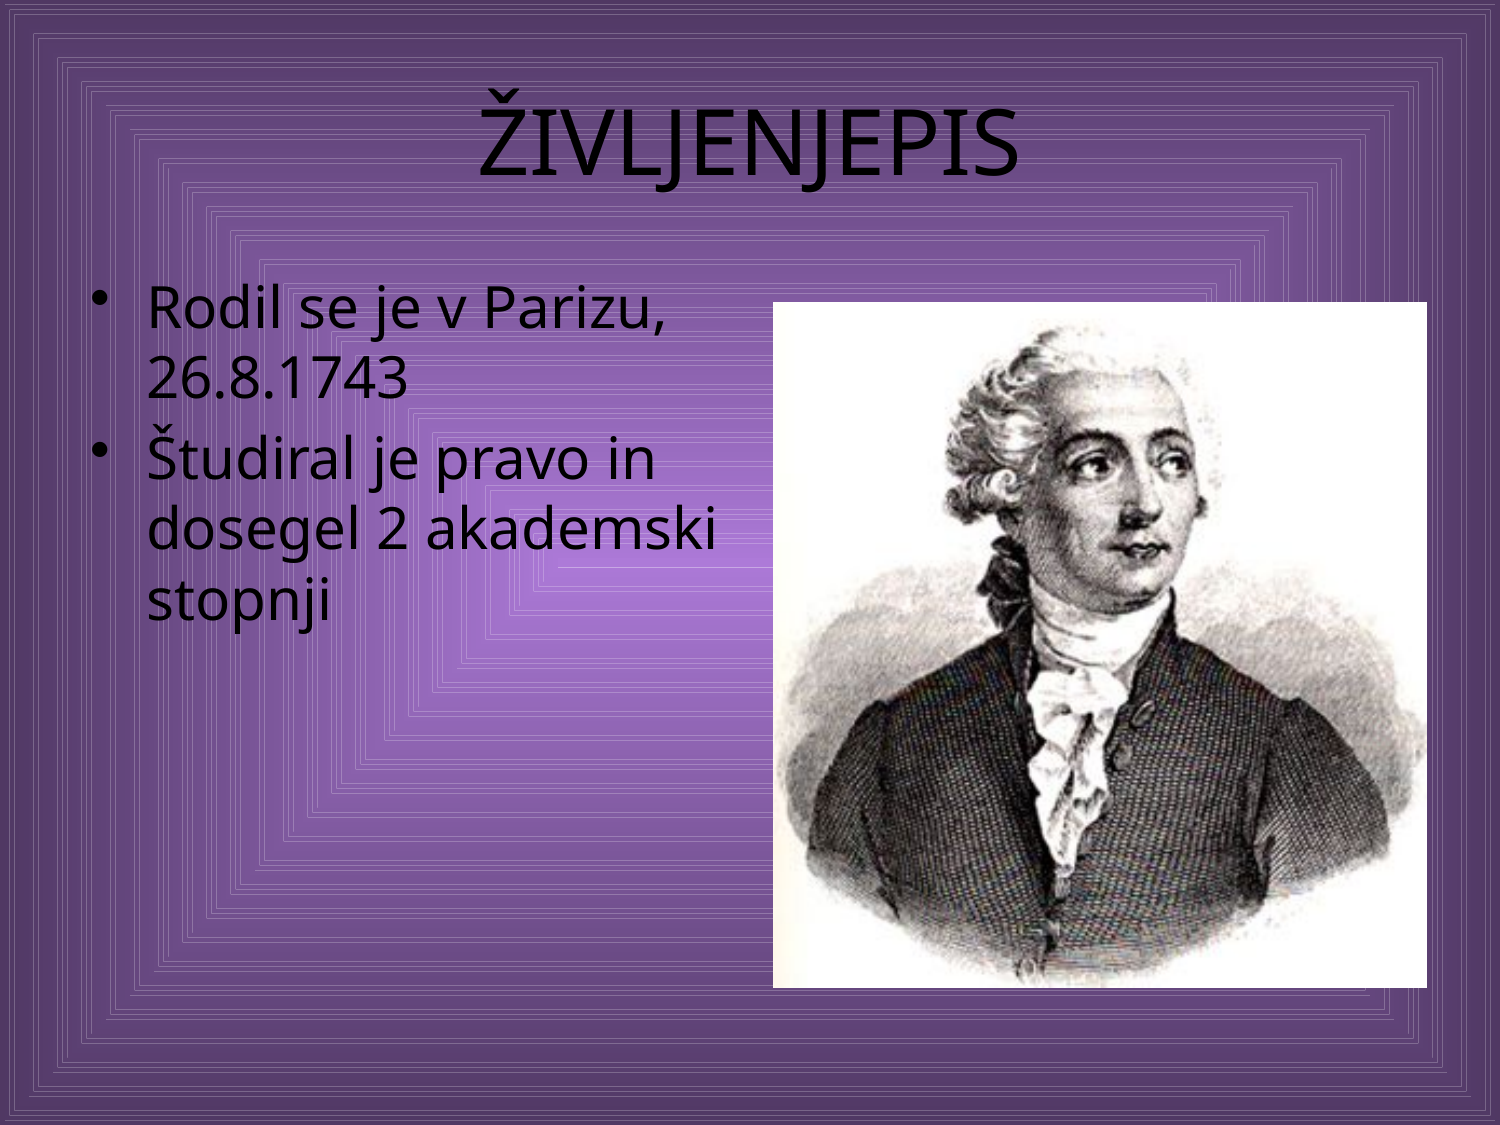

# ŽIVLJENJEPIS
Rodil se je v Parizu, 26.8.1743
Študiral je pravo in dosegel 2 akademski stopnji